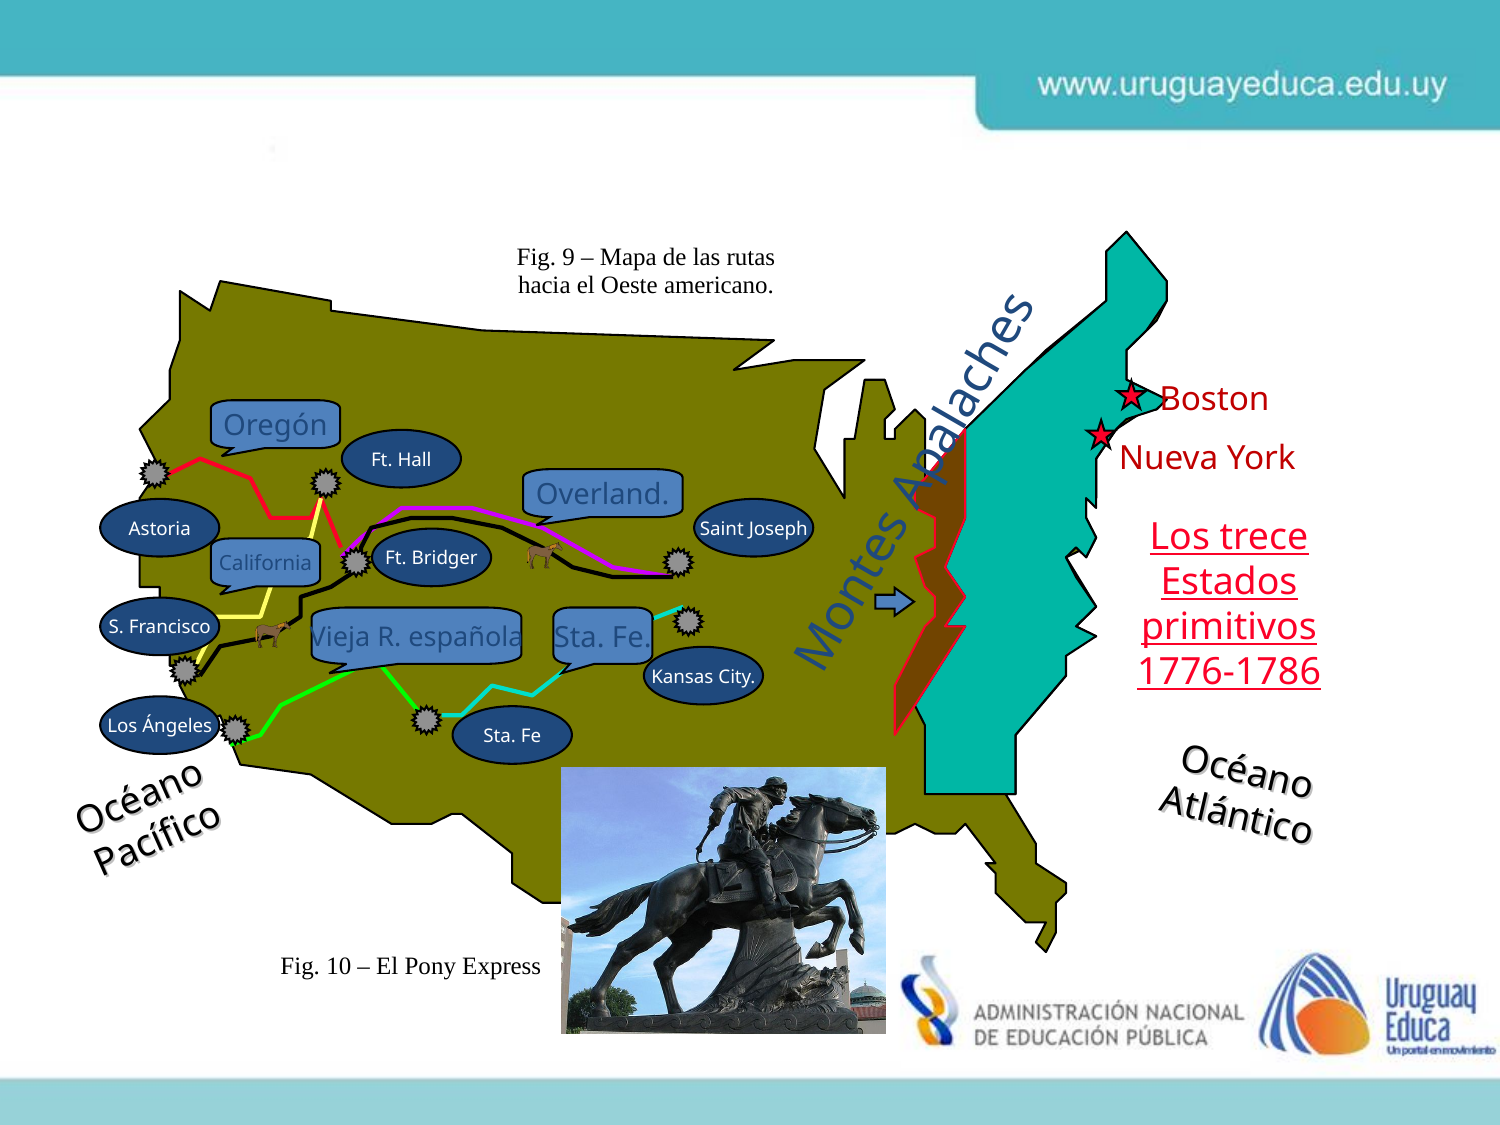

Fig. 9 – Mapa de las rutas hacia el Oeste americano.
Boston
Oregón
Nueva York
Ft. Hall
Montes Apalaches
Overland.
Astoria
Saint Joseph
Los trece Estados primitivos
1776-1786
Ft. Bridger
California
S. Francisco
Vieja R. española
Sta. Fe.
Kansas City.
Los Ángeles
Sta. Fe
Océano
Atlántico
Océano
Pacífico
Fig. 10 – El Pony Express